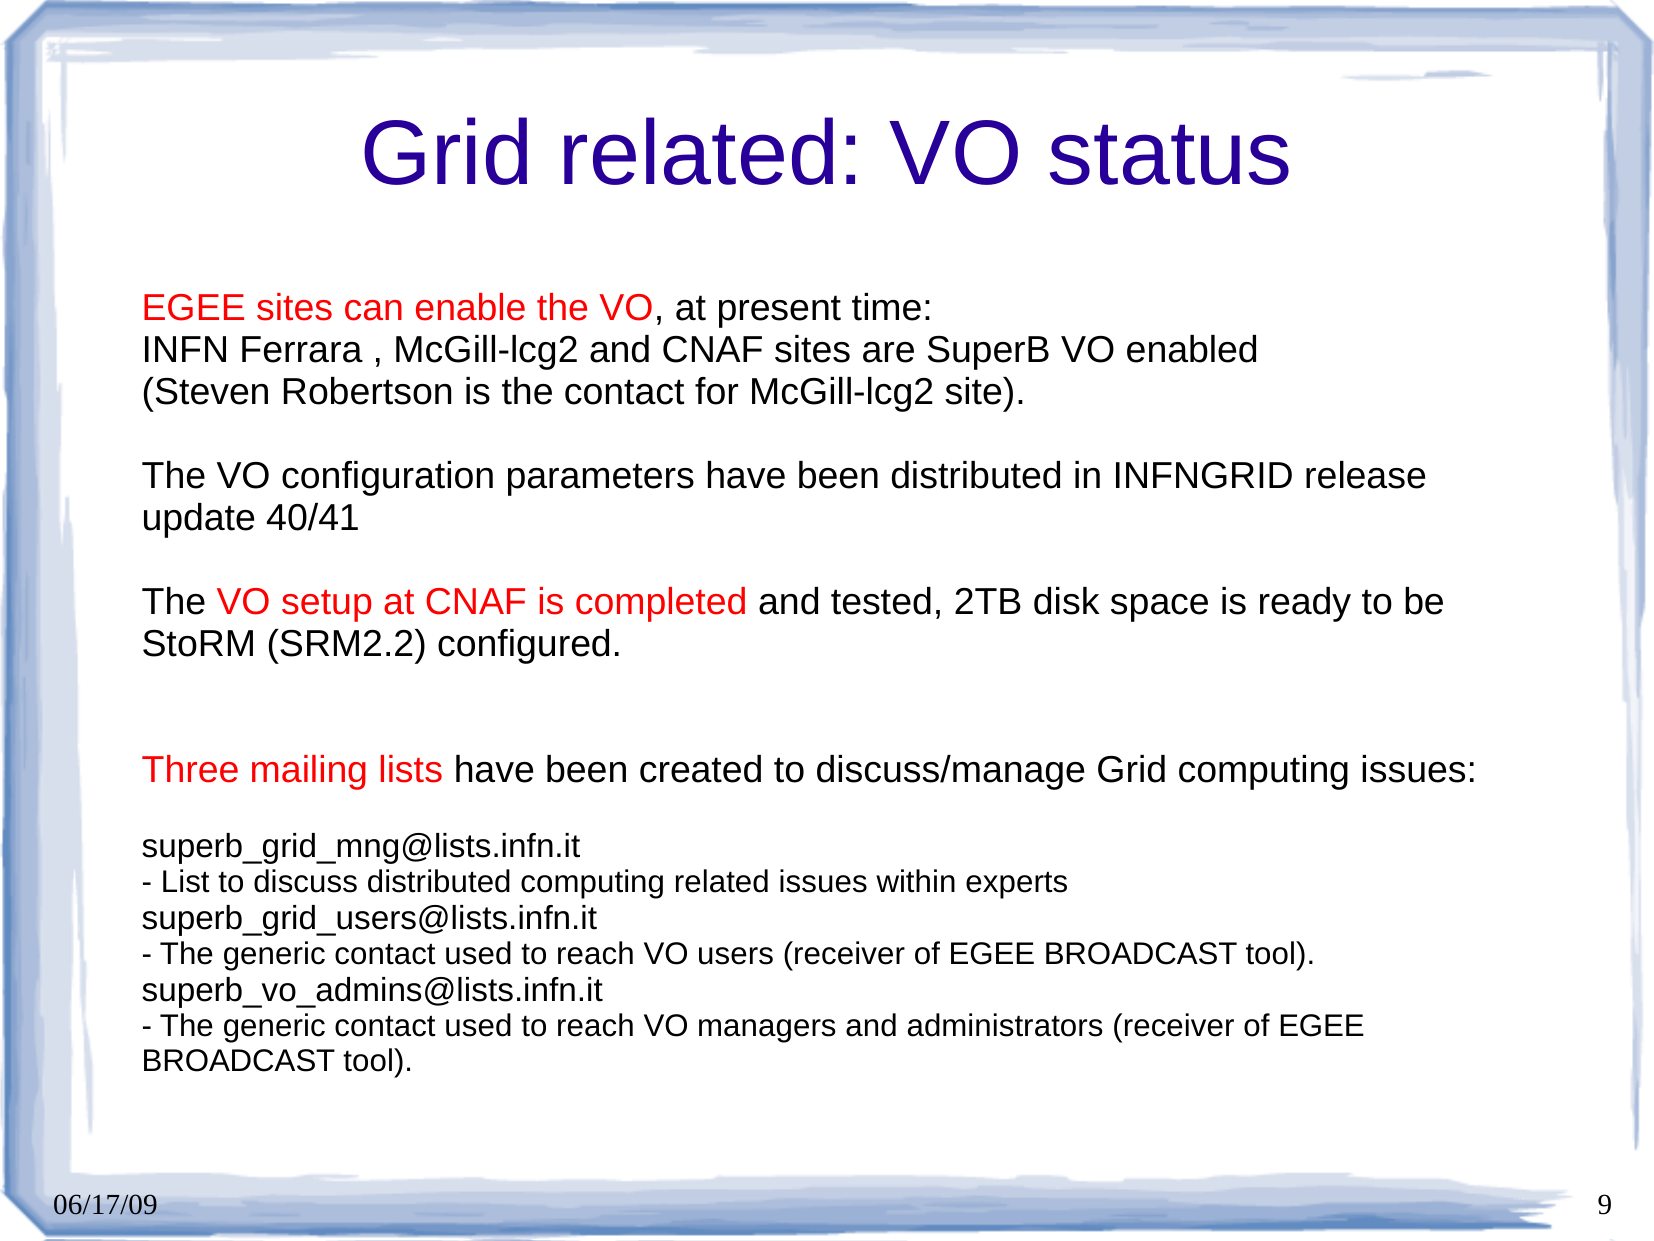

# Grid related: VO status
EGEE sites can enable the VO, at present time:
INFN Ferrara , McGill-lcg2 and CNAF sites are SuperB VO enabled
(Steven Robertson is the contact for McGill-lcg2 site).
The VO configuration parameters have been distributed in INFNGRID release update 40/41
The VO setup at CNAF is completed and tested, 2TB disk space is ready to be StoRM (SRM2.2) configured.
Three mailing lists have been created to discuss/manage Grid computing issues:
superb_grid_mng@lists.infn.it
- List to discuss distributed computing related issues within experts
superb_grid_users@lists.infn.it
- The generic contact used to reach VO users (receiver of EGEE BROADCAST tool).
superb_vo_admins@lists.infn.it
- The generic contact used to reach VO managers and administrators (receiver of EGEE BROADCAST tool).
06/17/09
9